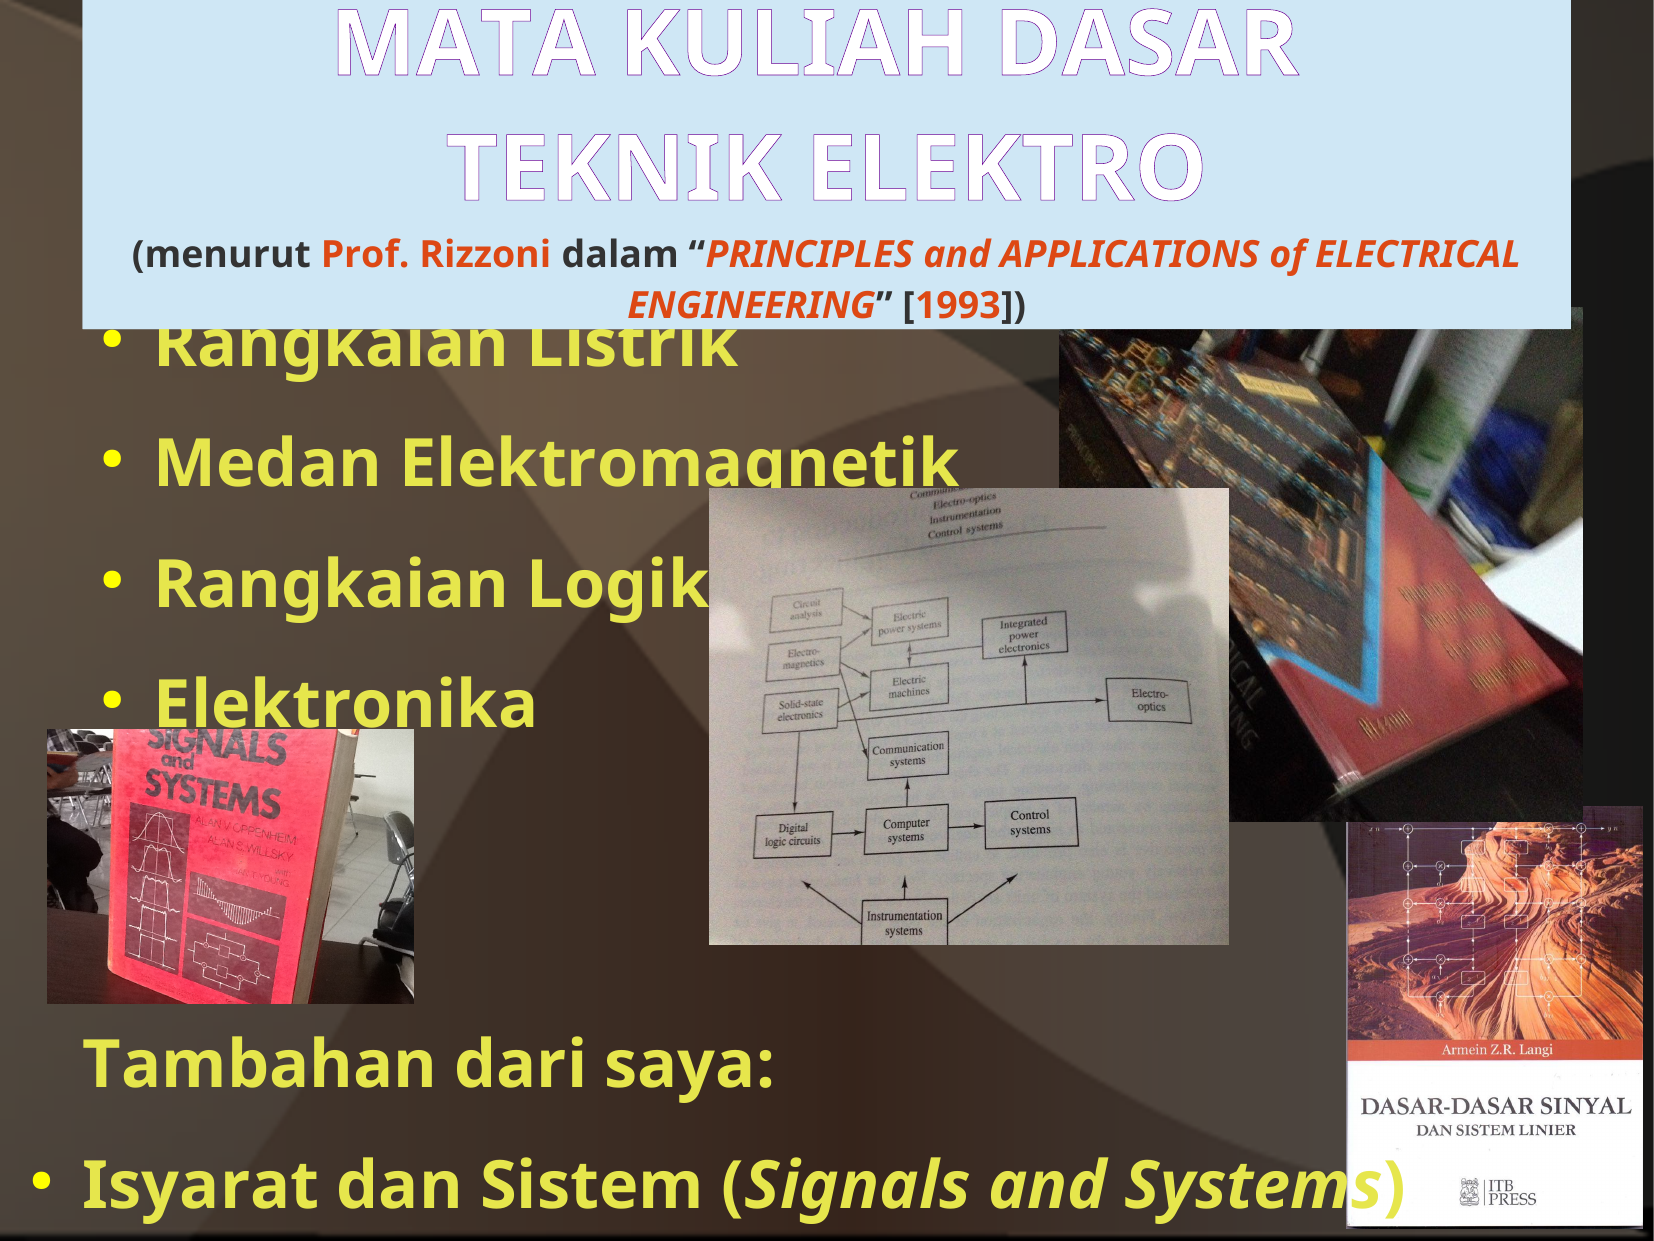

# MATA KULIAH DASAR TEKNIK ELEKTRO (menurut Prof. Rizzoni dalam “PRINCIPLES and APPLICATIONS of ELECTRICAL ENGINEERING” [1993])
MATA KULIAH DASAR
TEKNIK ELEKTRO
(menurut Prof. Rizzoni dalam “PRINCIPLES and APPLICATIONS of ELECTRICAL ENGINEERING” [1993])
Rangkaian Listrik
Medan Elektromagnetik
Rangkaian Logika
Elektronika
Tambahan dari saya:
Isyarat dan Sistem (Signals and Systems)